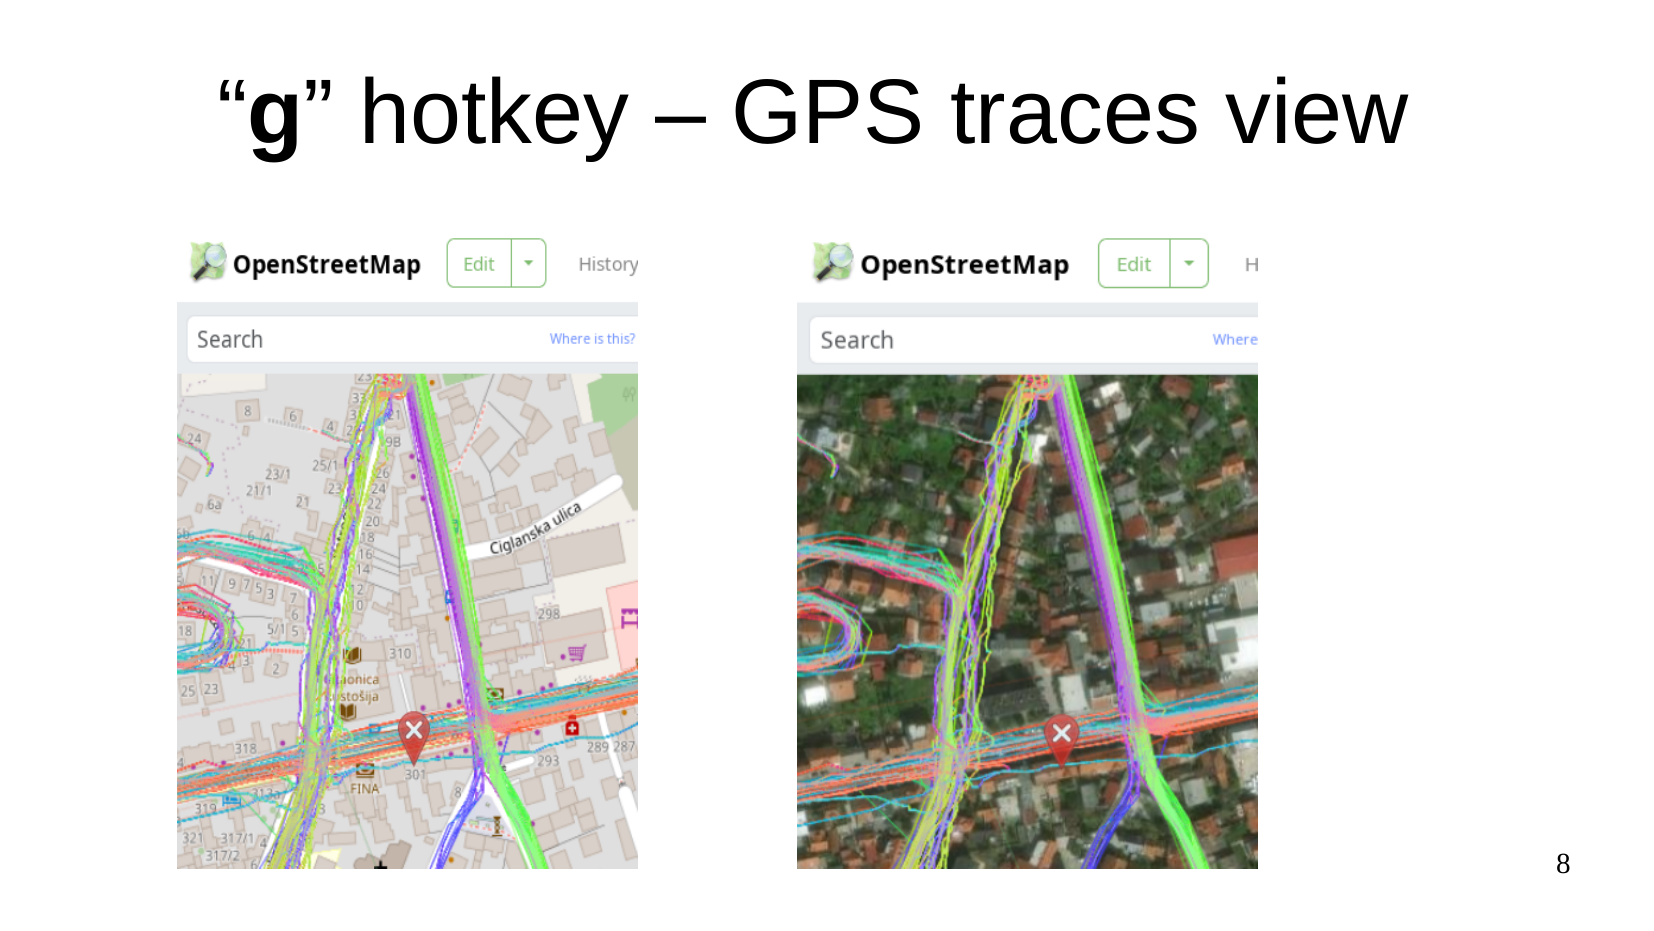

# “g” hotkey – GPS traces view
8